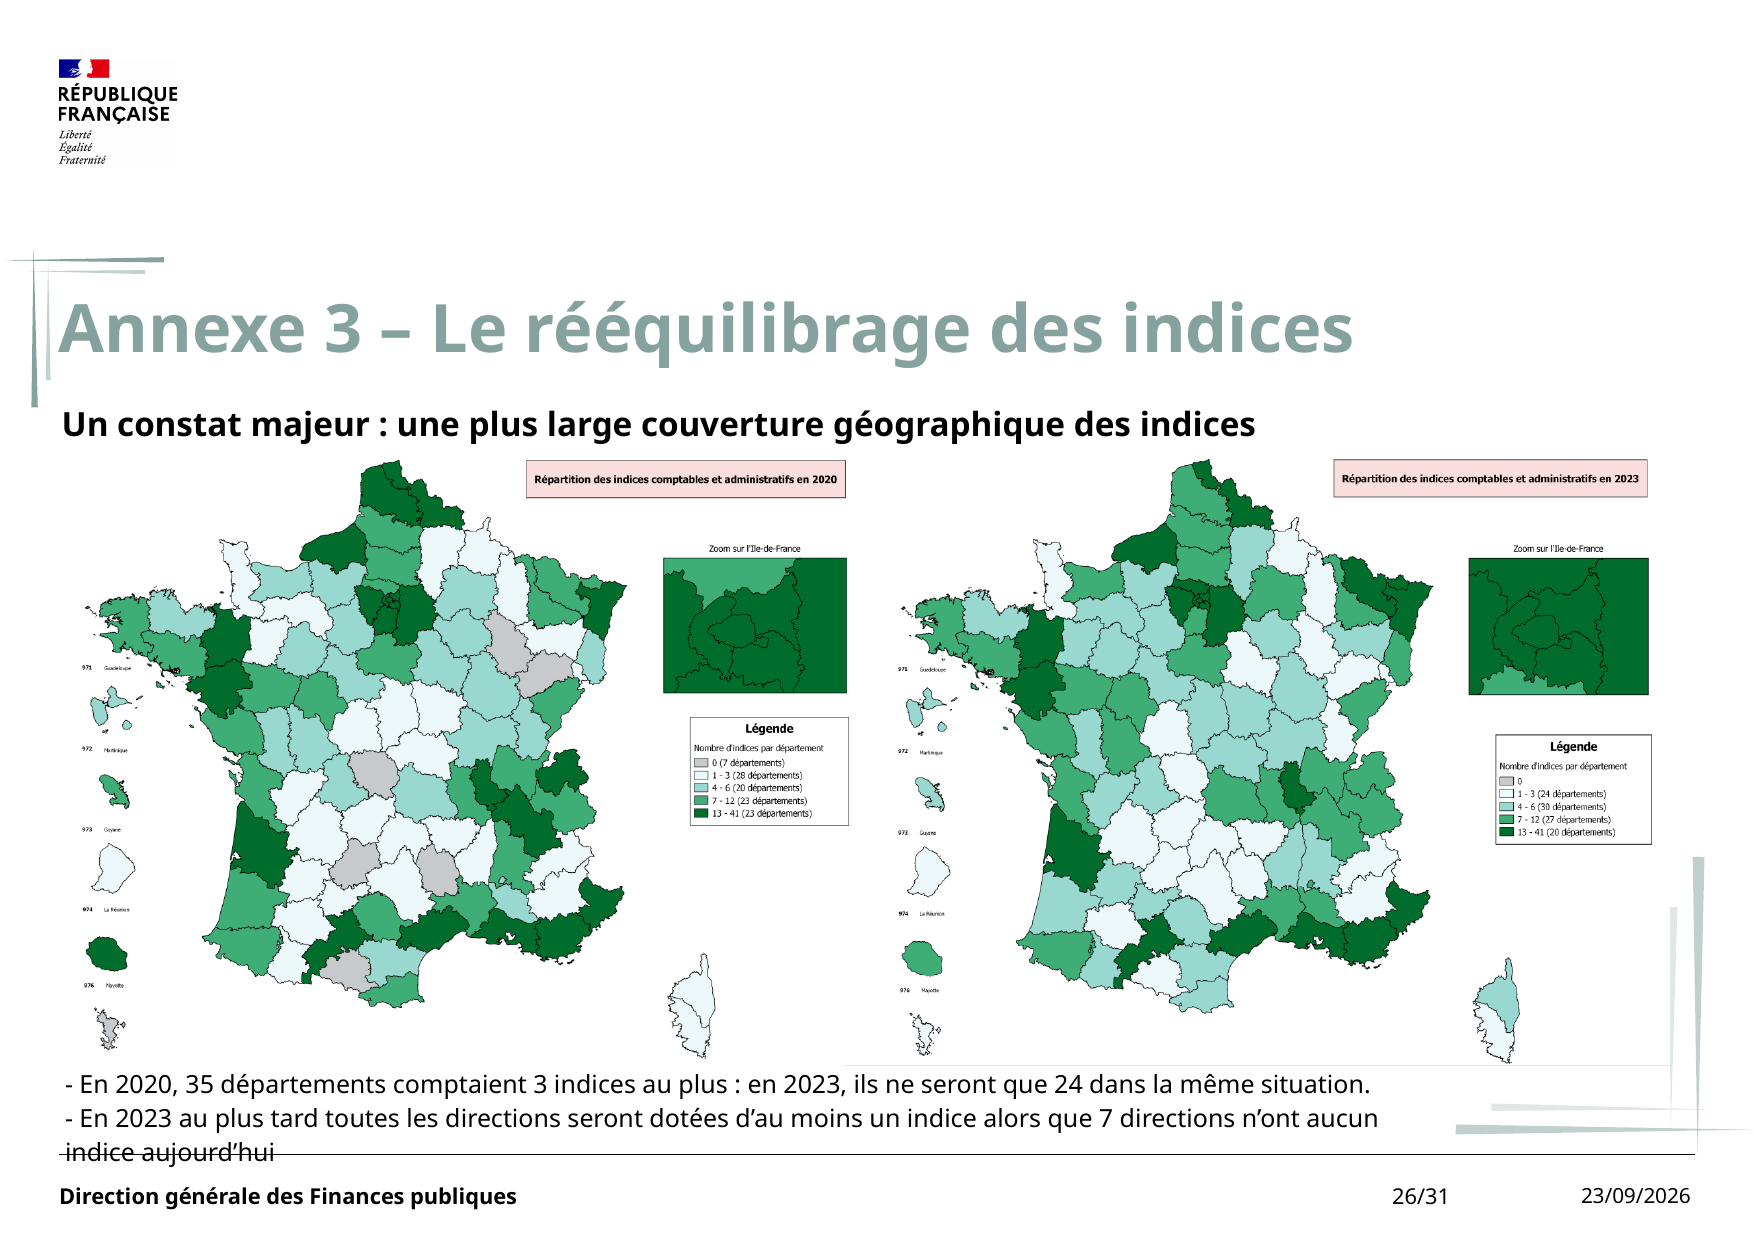

# Annexe 3 – Le rééquilibrage des indices
Un constat majeur : une plus large couverture géographique des indices
- En 2020, 35 départements comptaient 3 indices au plus : en 2023, ils ne seront que 24 dans la même situation.
- En 2023 au plus tard toutes les directions seront dotées d’au moins un indice alors que 7 directions n’ont aucun indice aujourd’hui